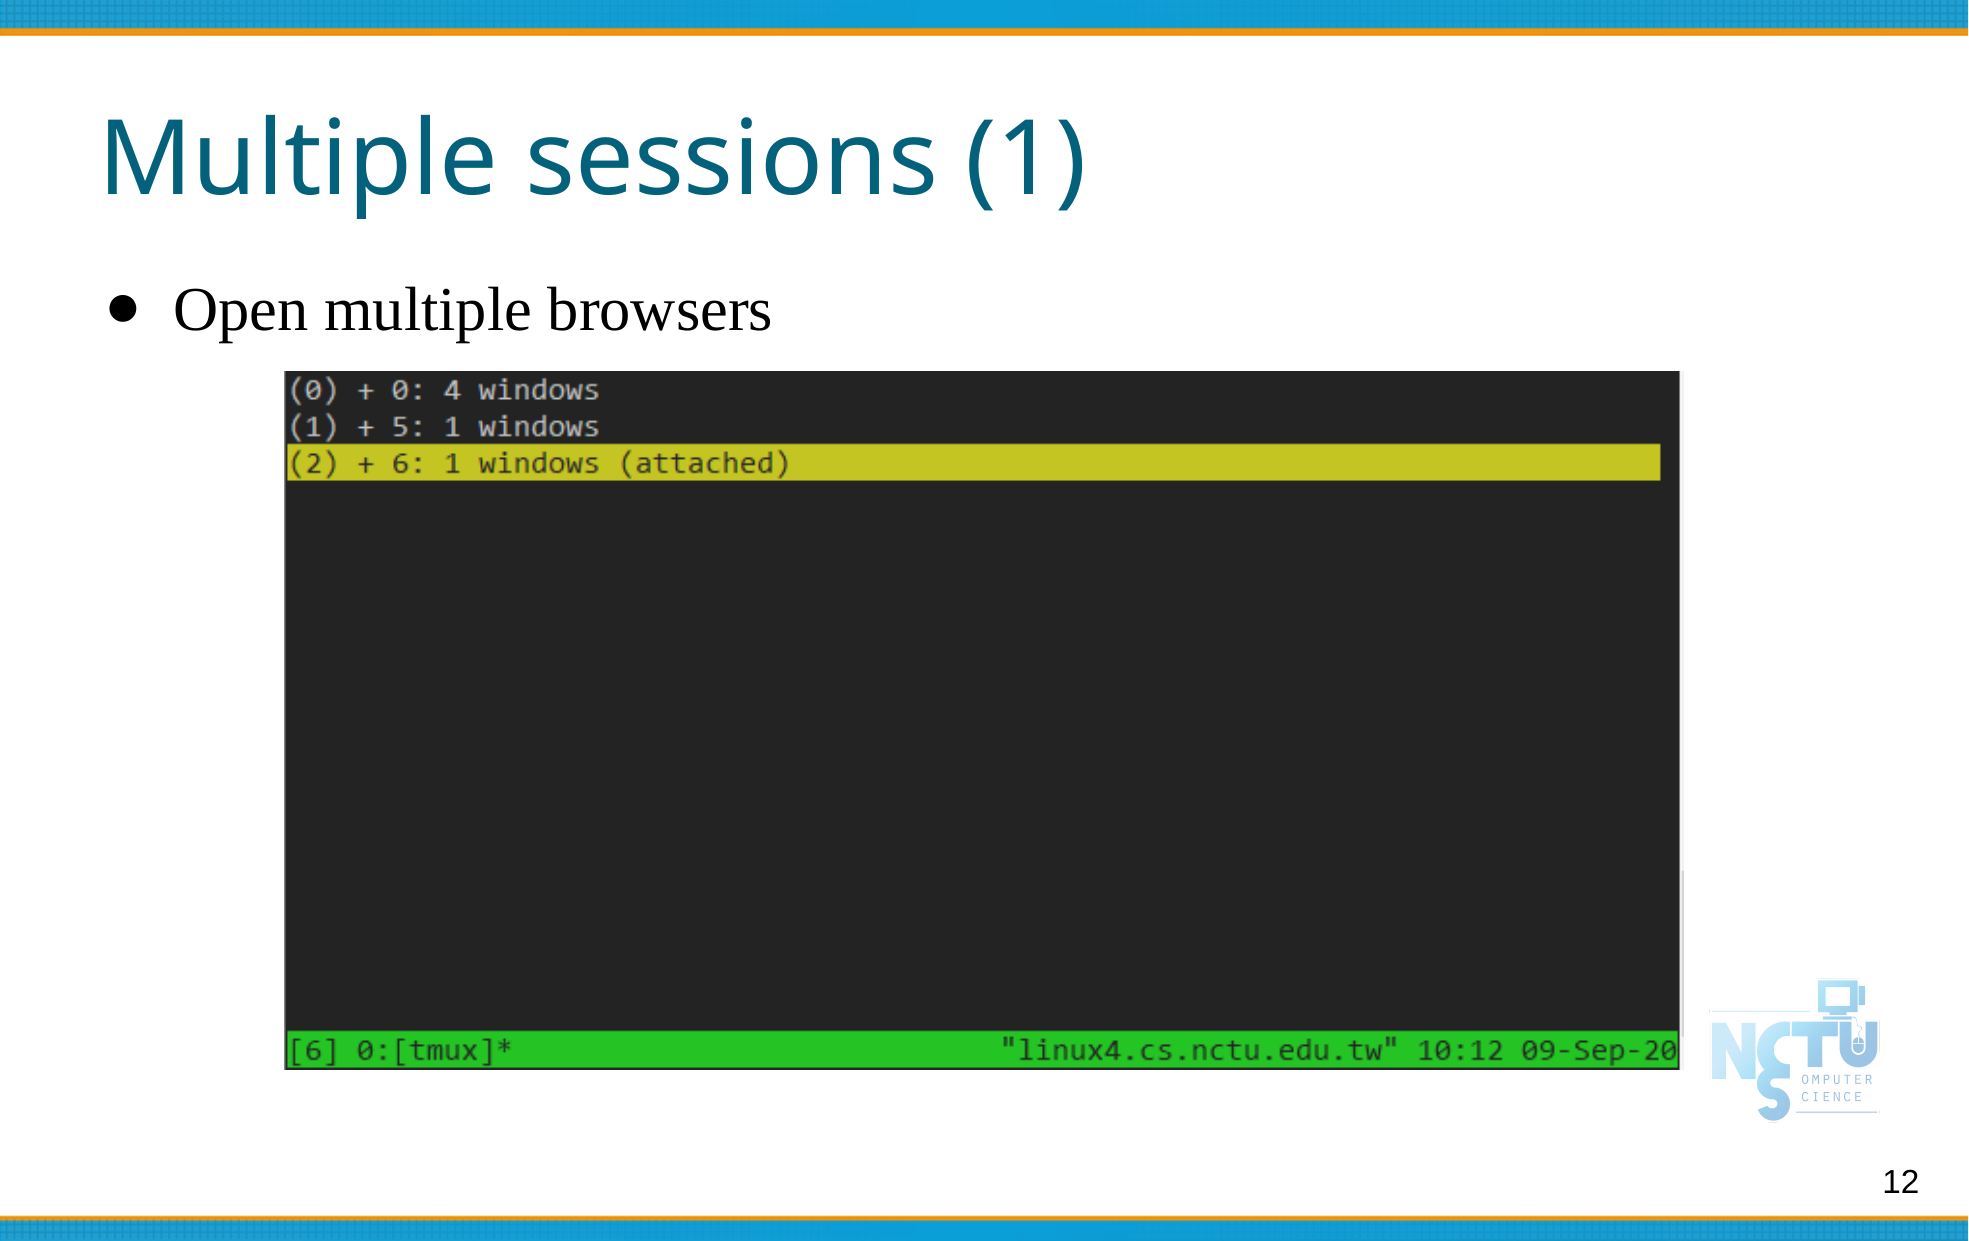

# Multiple sessions (1)
Open multiple browsers